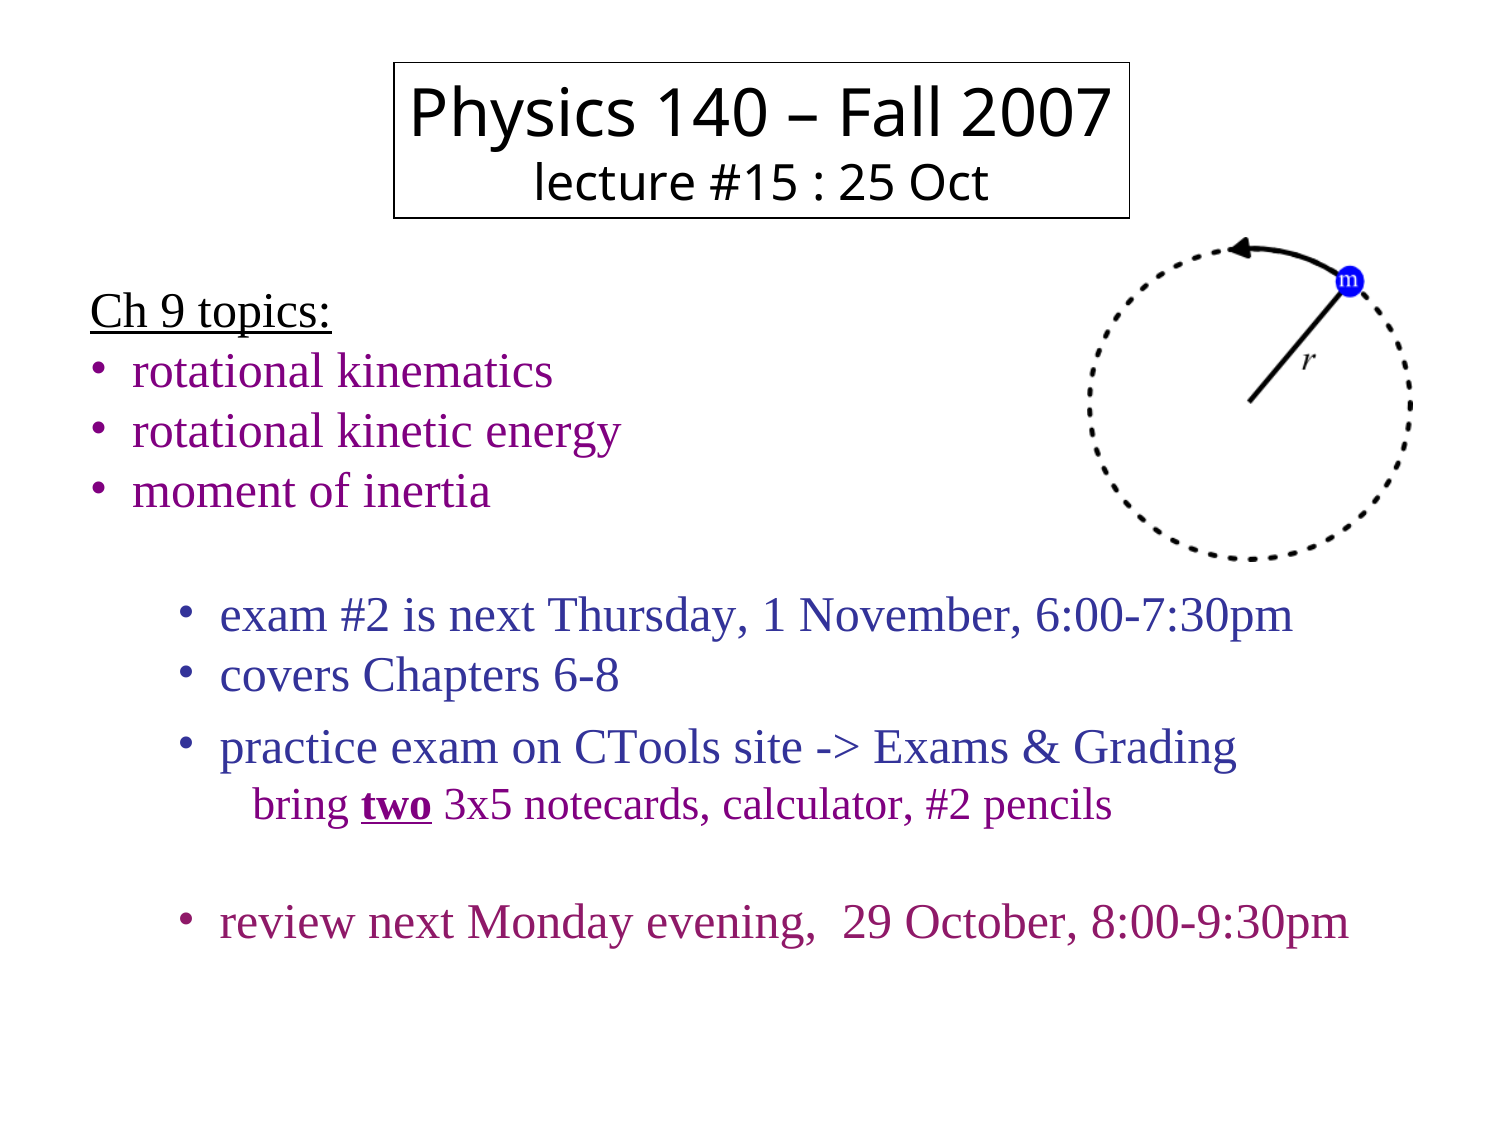

Physics 140 – Fall 2007
lecture #15 : 25 Oct
Ch 9 topics:
 rotational kinematics
 rotational kinetic energy
 moment of inertia
 exam #2 is next Thursday, 1 November, 6:00-7:30pm
 covers Chapters 6-8
 practice exam on CTools site -> Exams & Grading
bring two 3x5 notecards, calculator, #2 pencils
 review next Monday evening, 29 October, 8:00-9:30pm